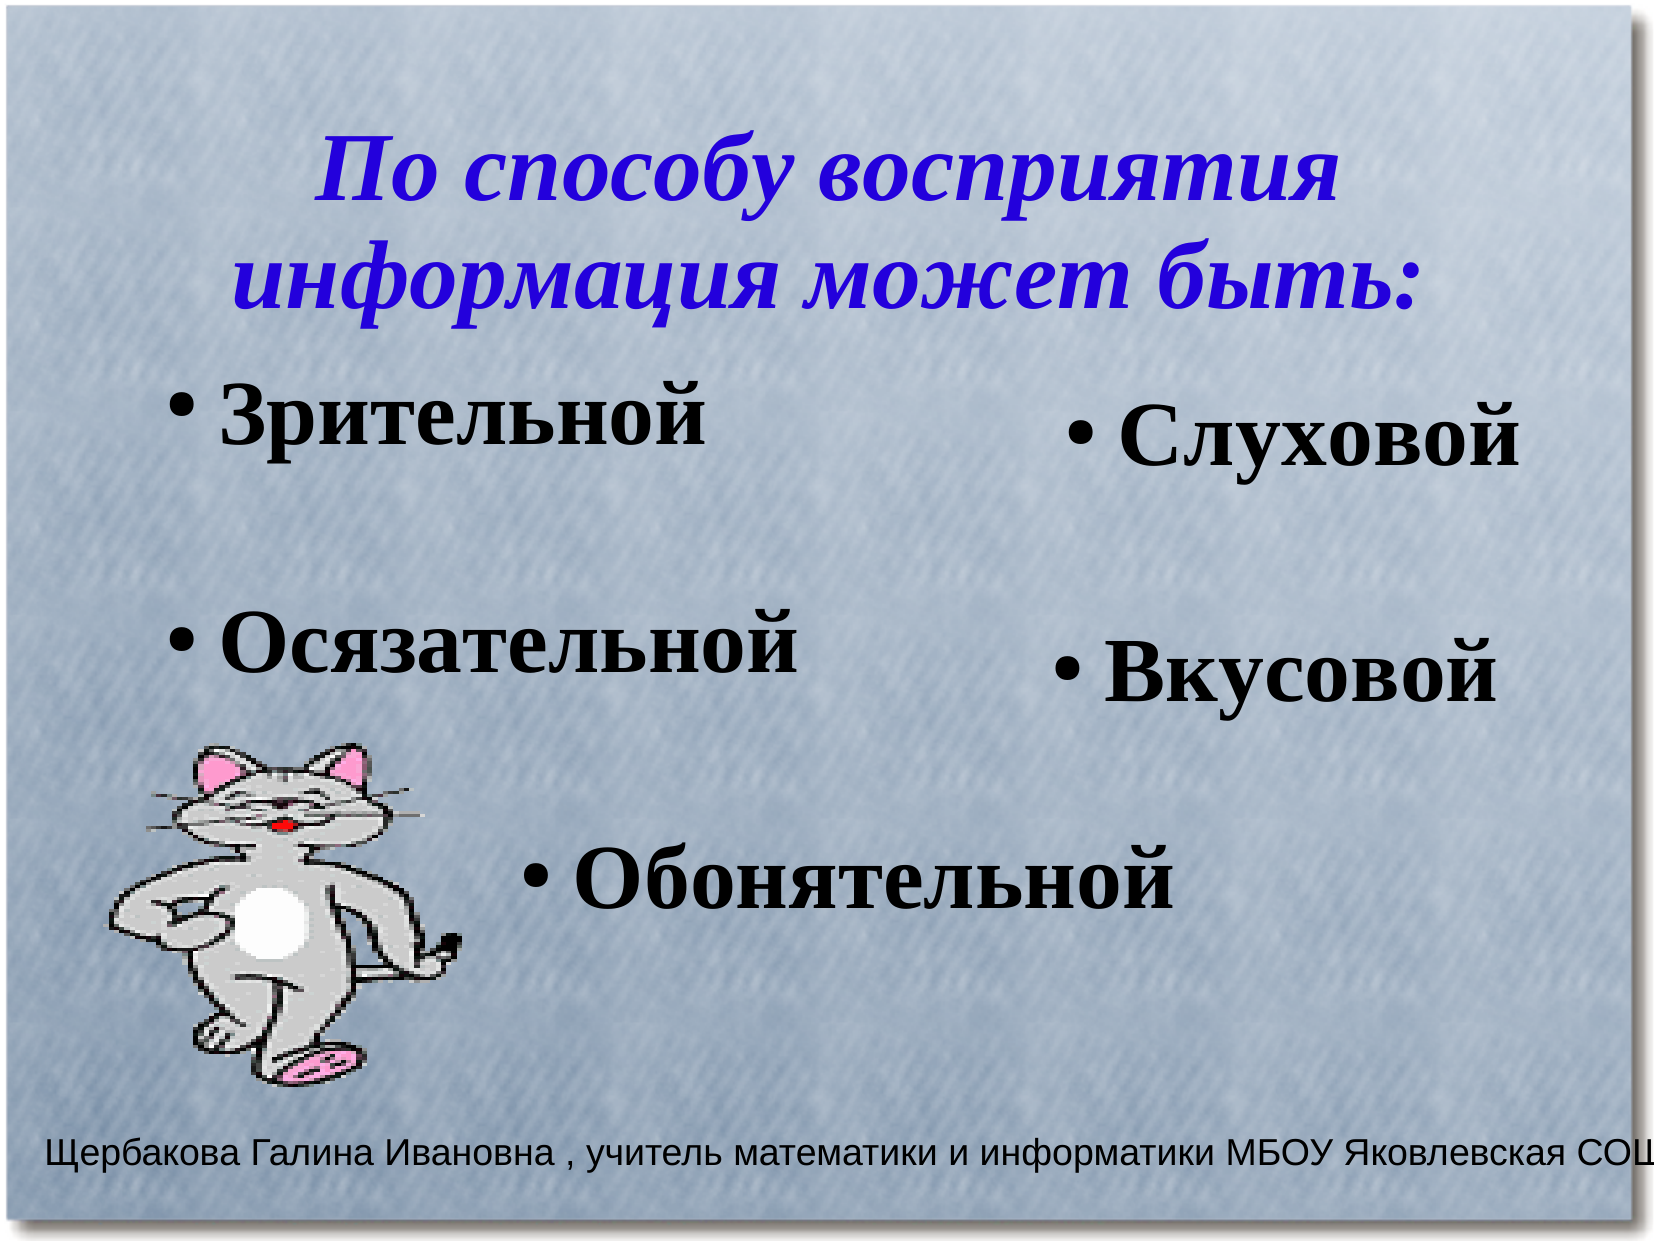

# По способу восприятия информация может быть:
Зрительной
Слуховой
Осязательной
Вкусовой
Обонятельной
Щербакова Галина Ивановна , учитель математики и информатики МБОУ Яковлевская СОШ